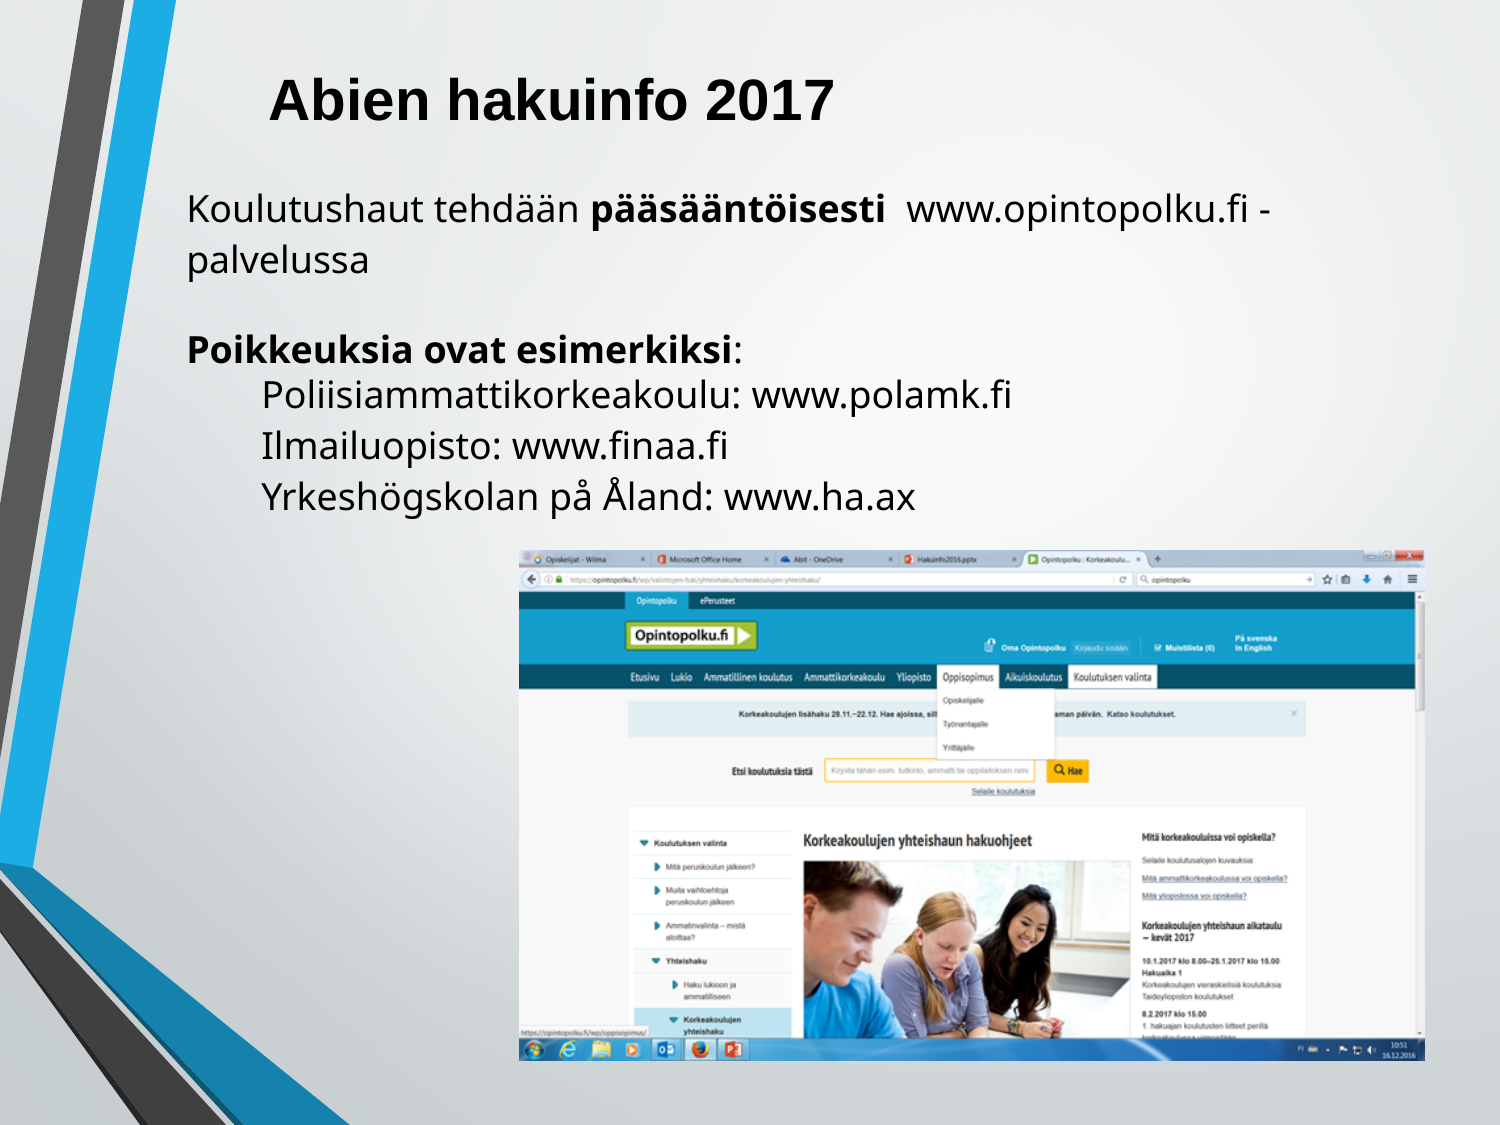

Abien hakuinfo 2017
Koulutushaut tehdään pääsääntöisesti www.opintopolku.fi - palvelussa
Poikkeuksia ovat esimerkiksi:
	Poliisiammattikorkeakoulu: www.polamk.fi
	Ilmailuopisto: www.finaa.fi
 	Yrkeshögskolan på Åland: www.ha.ax